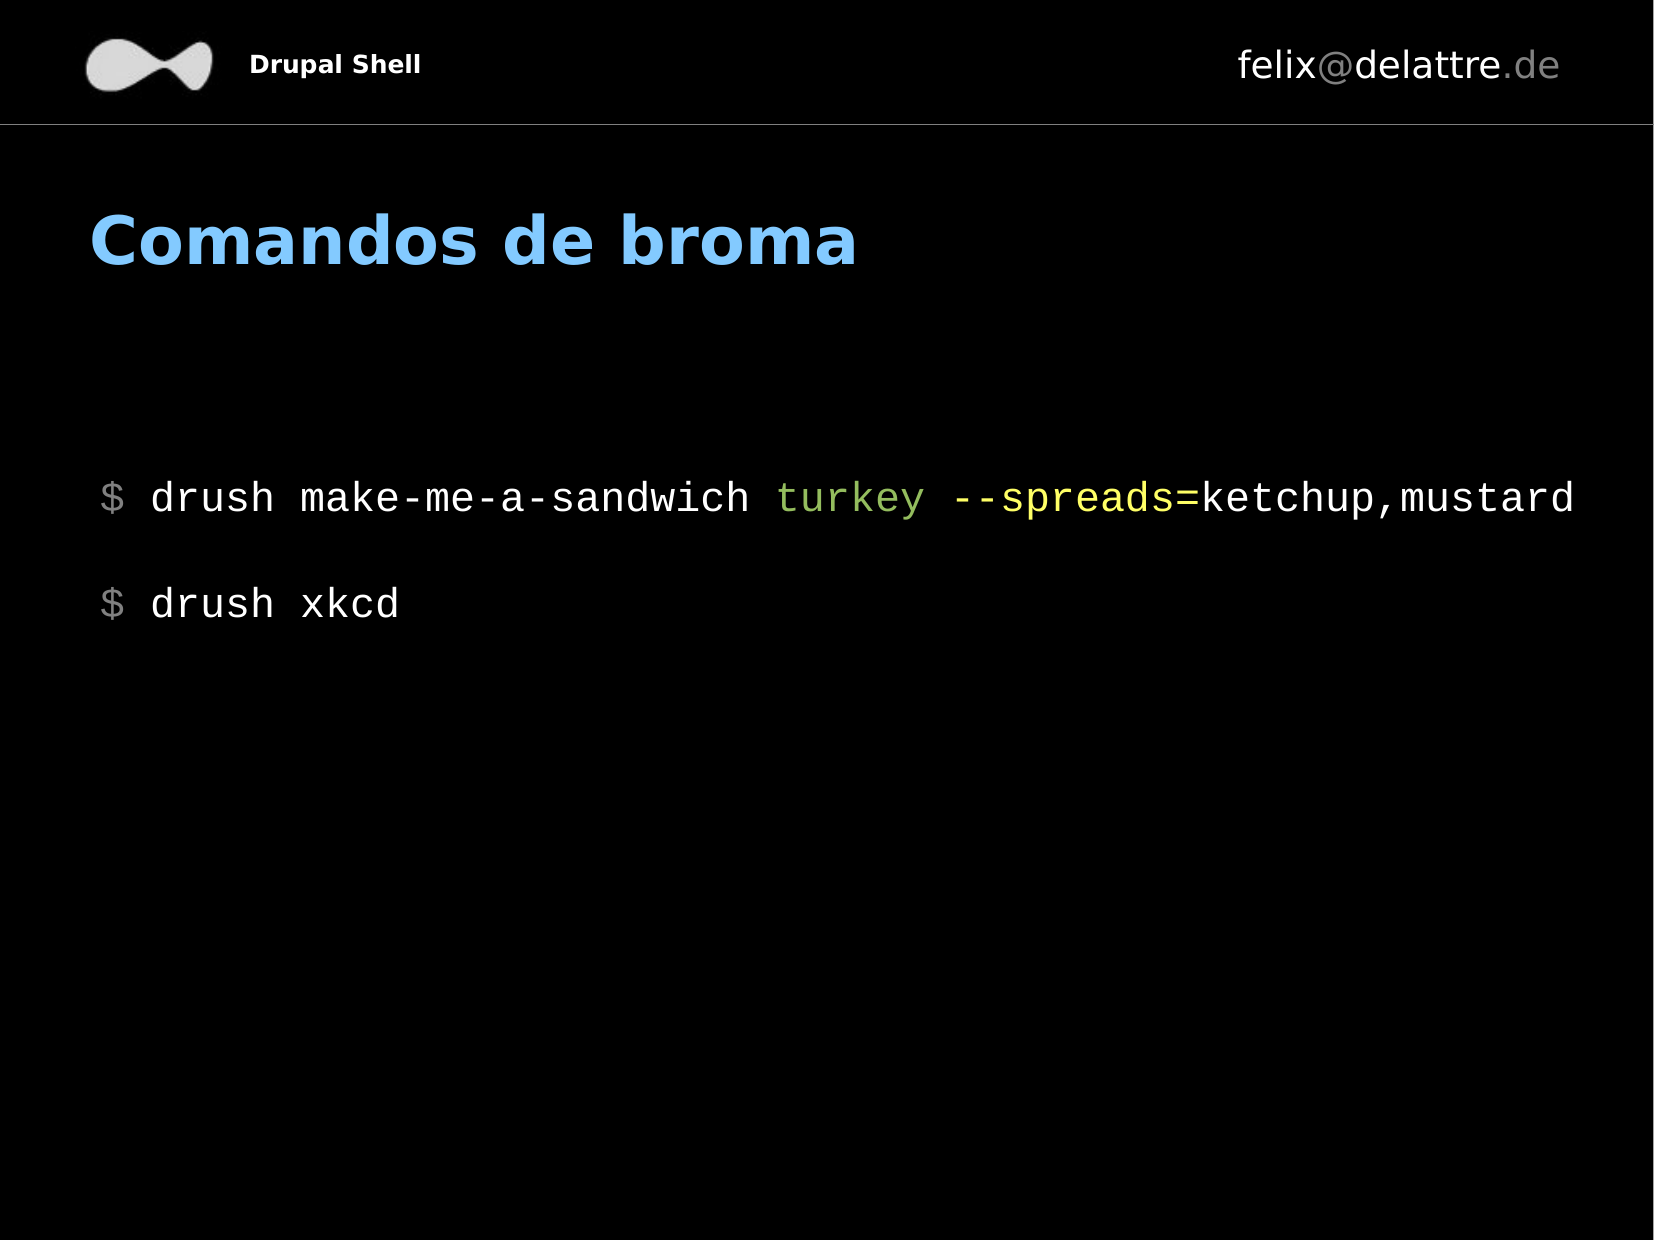

Comandos de broma
$ drush make-me-a-sandwich turkey --spreads=ketchup,mustard
$ drush xkcd